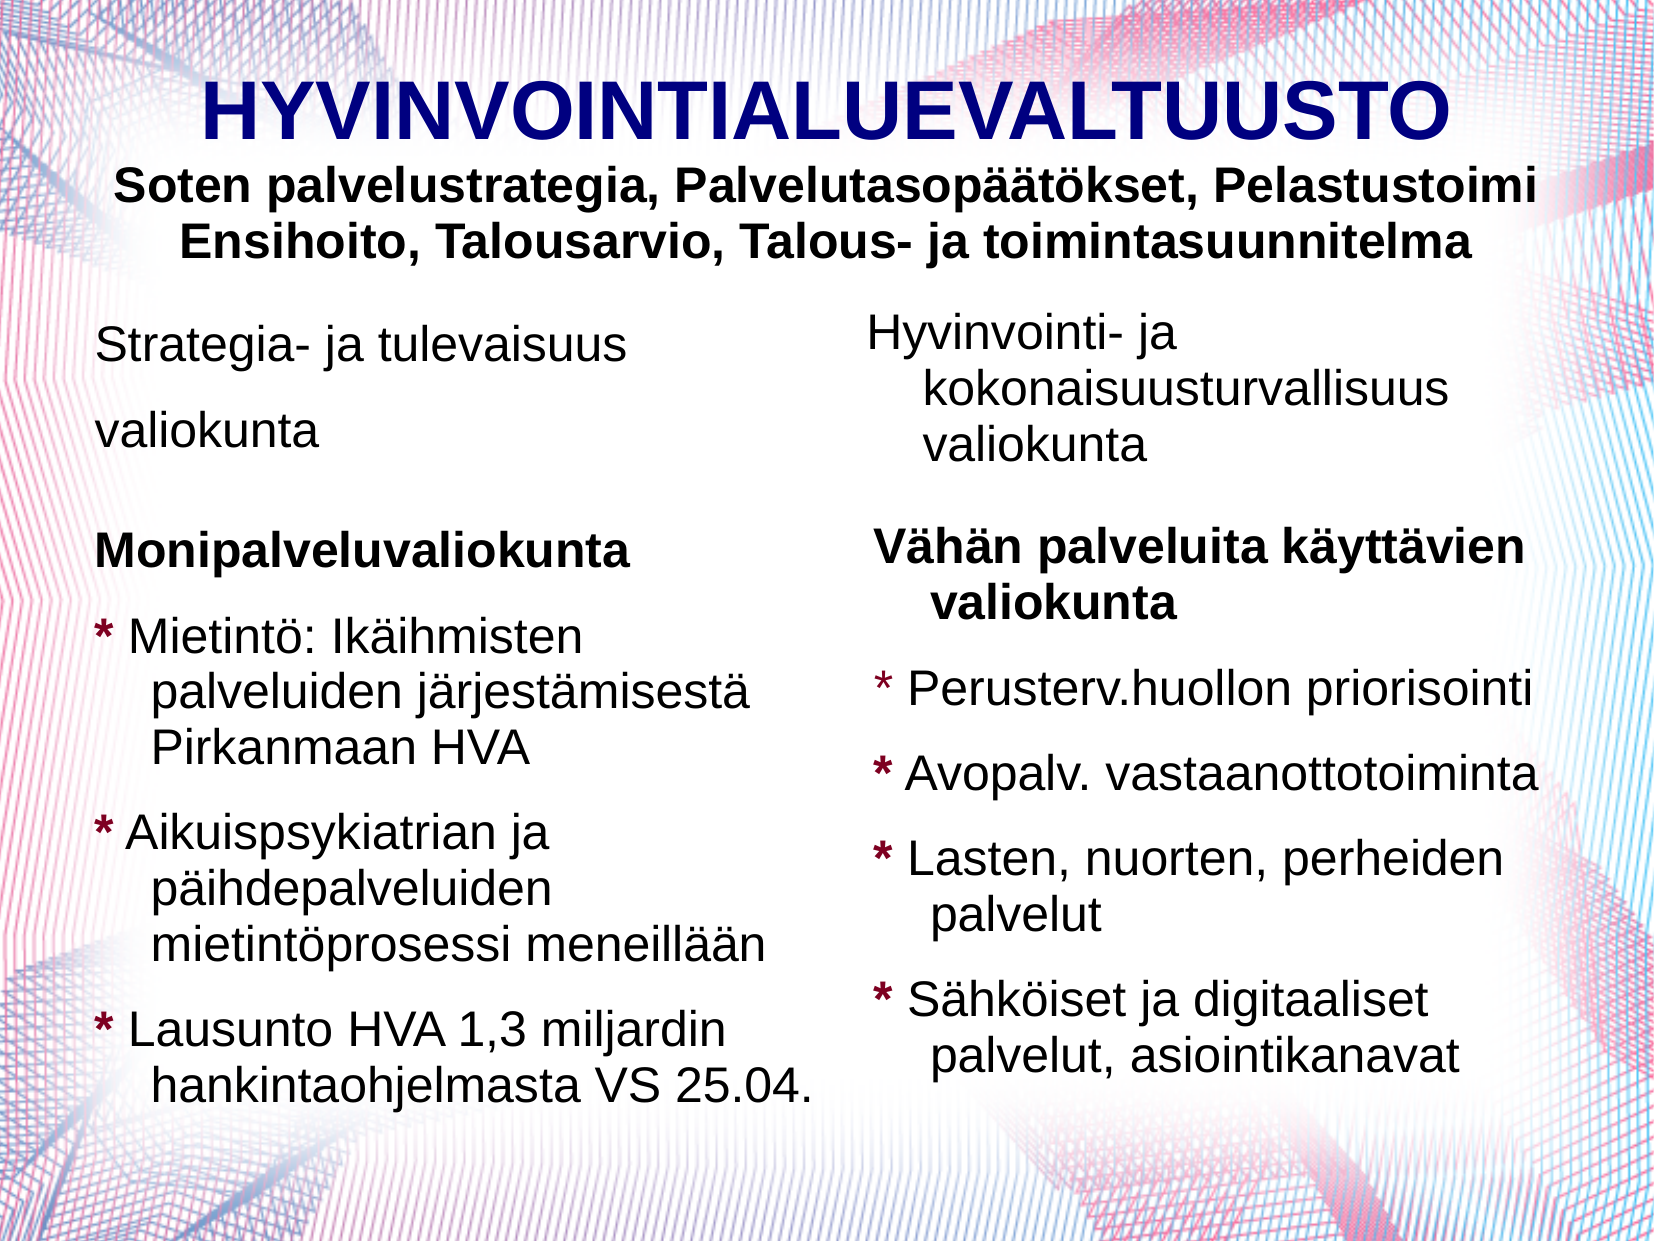

# HYVINVOINTIALUEVALTUUSTO Soten palvelustrategia, Palvelutasopäätökset, Pelastustoimi Ensihoito, Talousarvio, Talous- ja toimintasuunnitelma
Hyvinvointi- ja kokonaisuusturvallisuus valiokunta
Strategia- ja tulevaisuus
valiokunta
Vähän palveluita käyttävien valiokunta
* Perusterv.huollon priorisointi
* Avopalv. vastaanottotoiminta
* Lasten, nuorten, perheiden palvelut
* Sähköiset ja digitaaliset palvelut, asiointikanavat
Monipalveluvaliokunta
* Mietintö: Ikäihmisten palveluiden järjestämisestä Pirkanmaan HVA
* Aikuispsykiatrian ja päihdepalveluiden mietintöprosessi meneillään
* Lausunto HVA 1,3 miljardin hankintaohjelmasta VS 25.04.